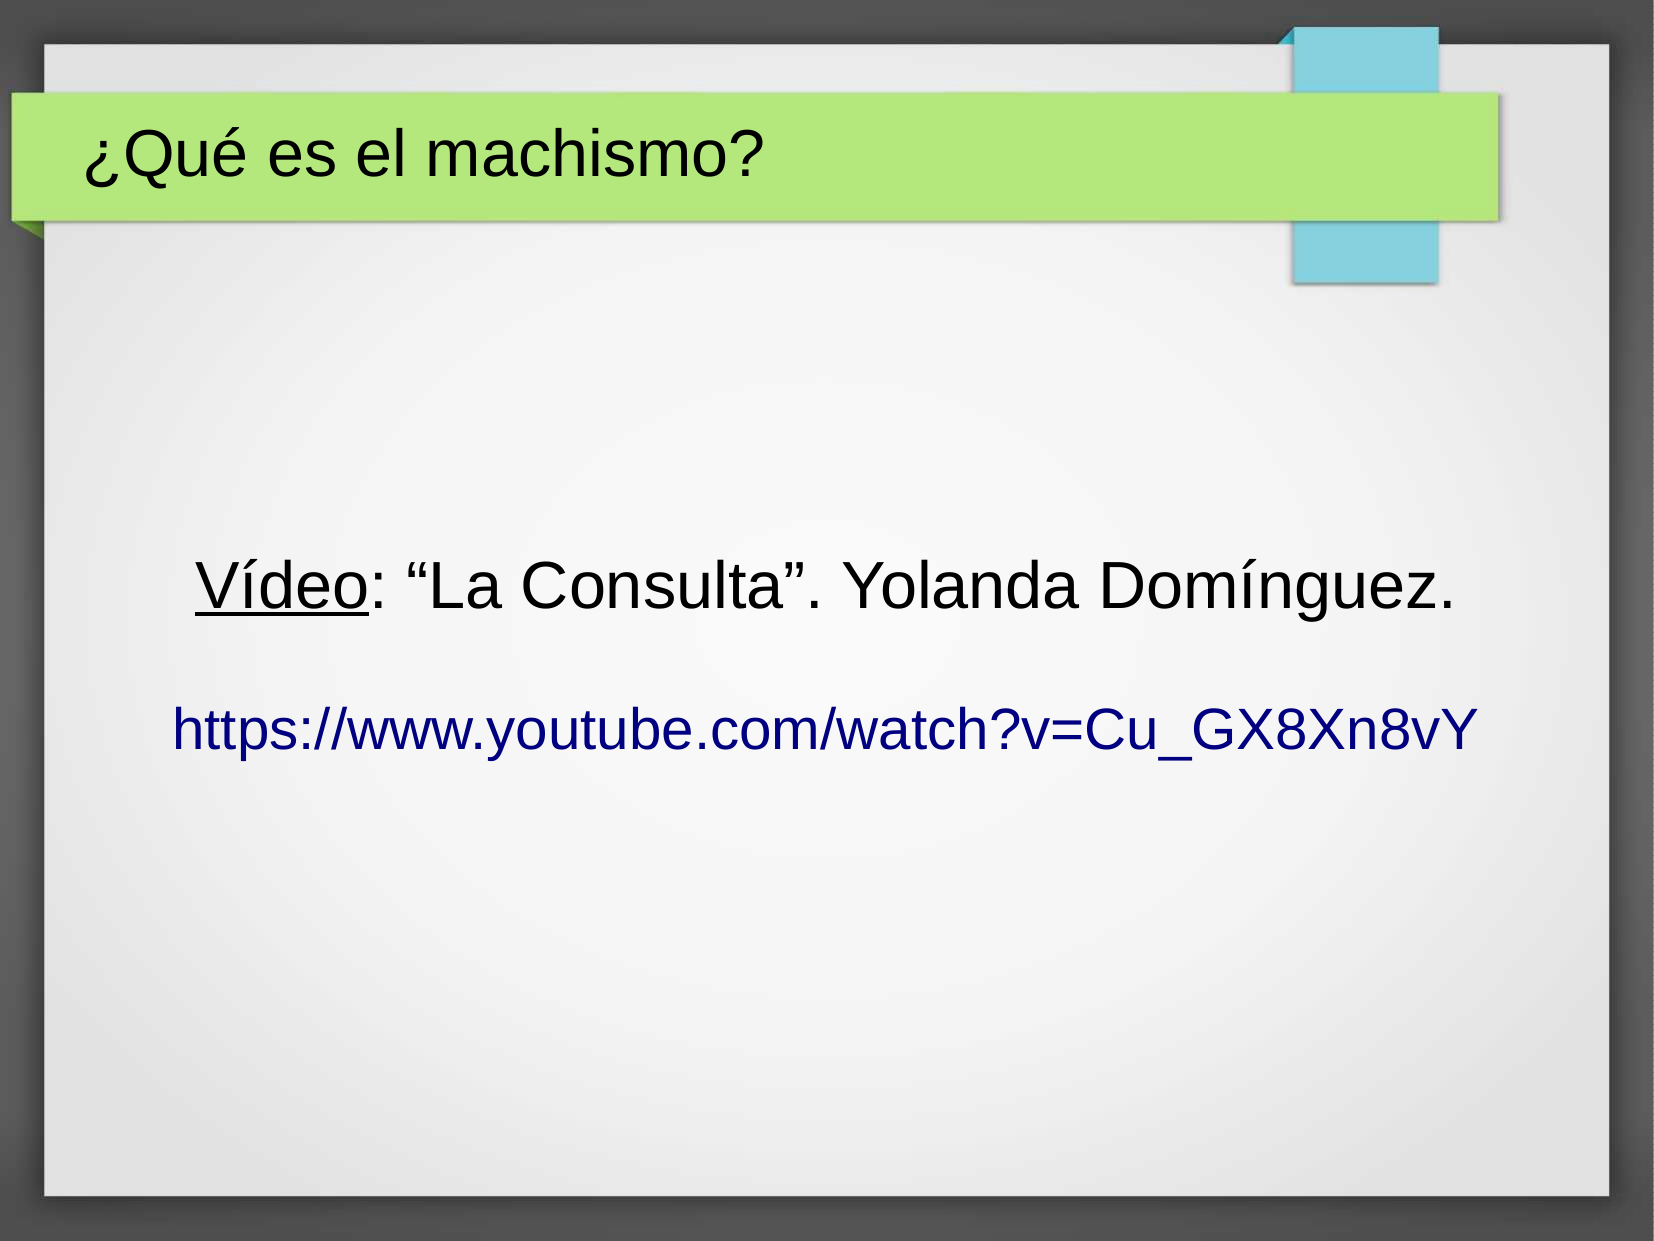

# ¿Qué es el machismo?
Vídeo: “La Consulta”. Yolanda Domínguez.
https://www.youtube.com/watch?v=Cu_GX8Xn8vY